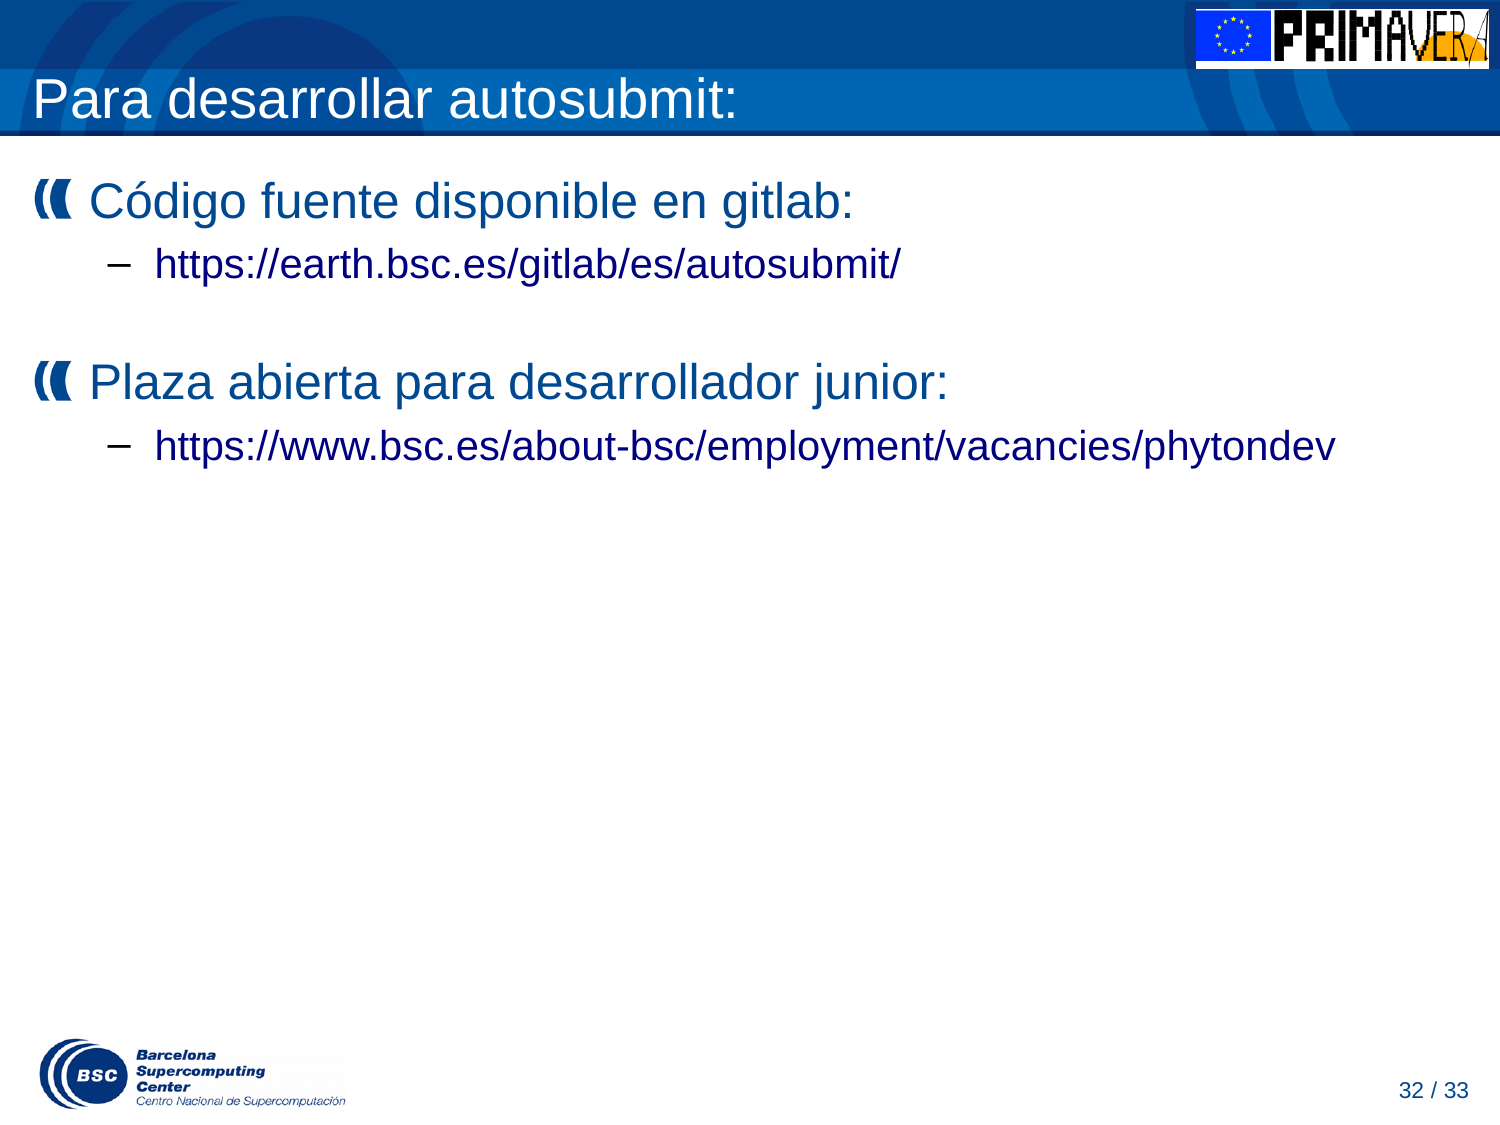

# Para desarrollar autosubmit:
Código fuente disponible en gitlab:
https://earth.bsc.es/gitlab/es/autosubmit/
Plaza abierta para desarrollador junior:
https://www.bsc.es/about-bsc/employment/vacancies/phytondev